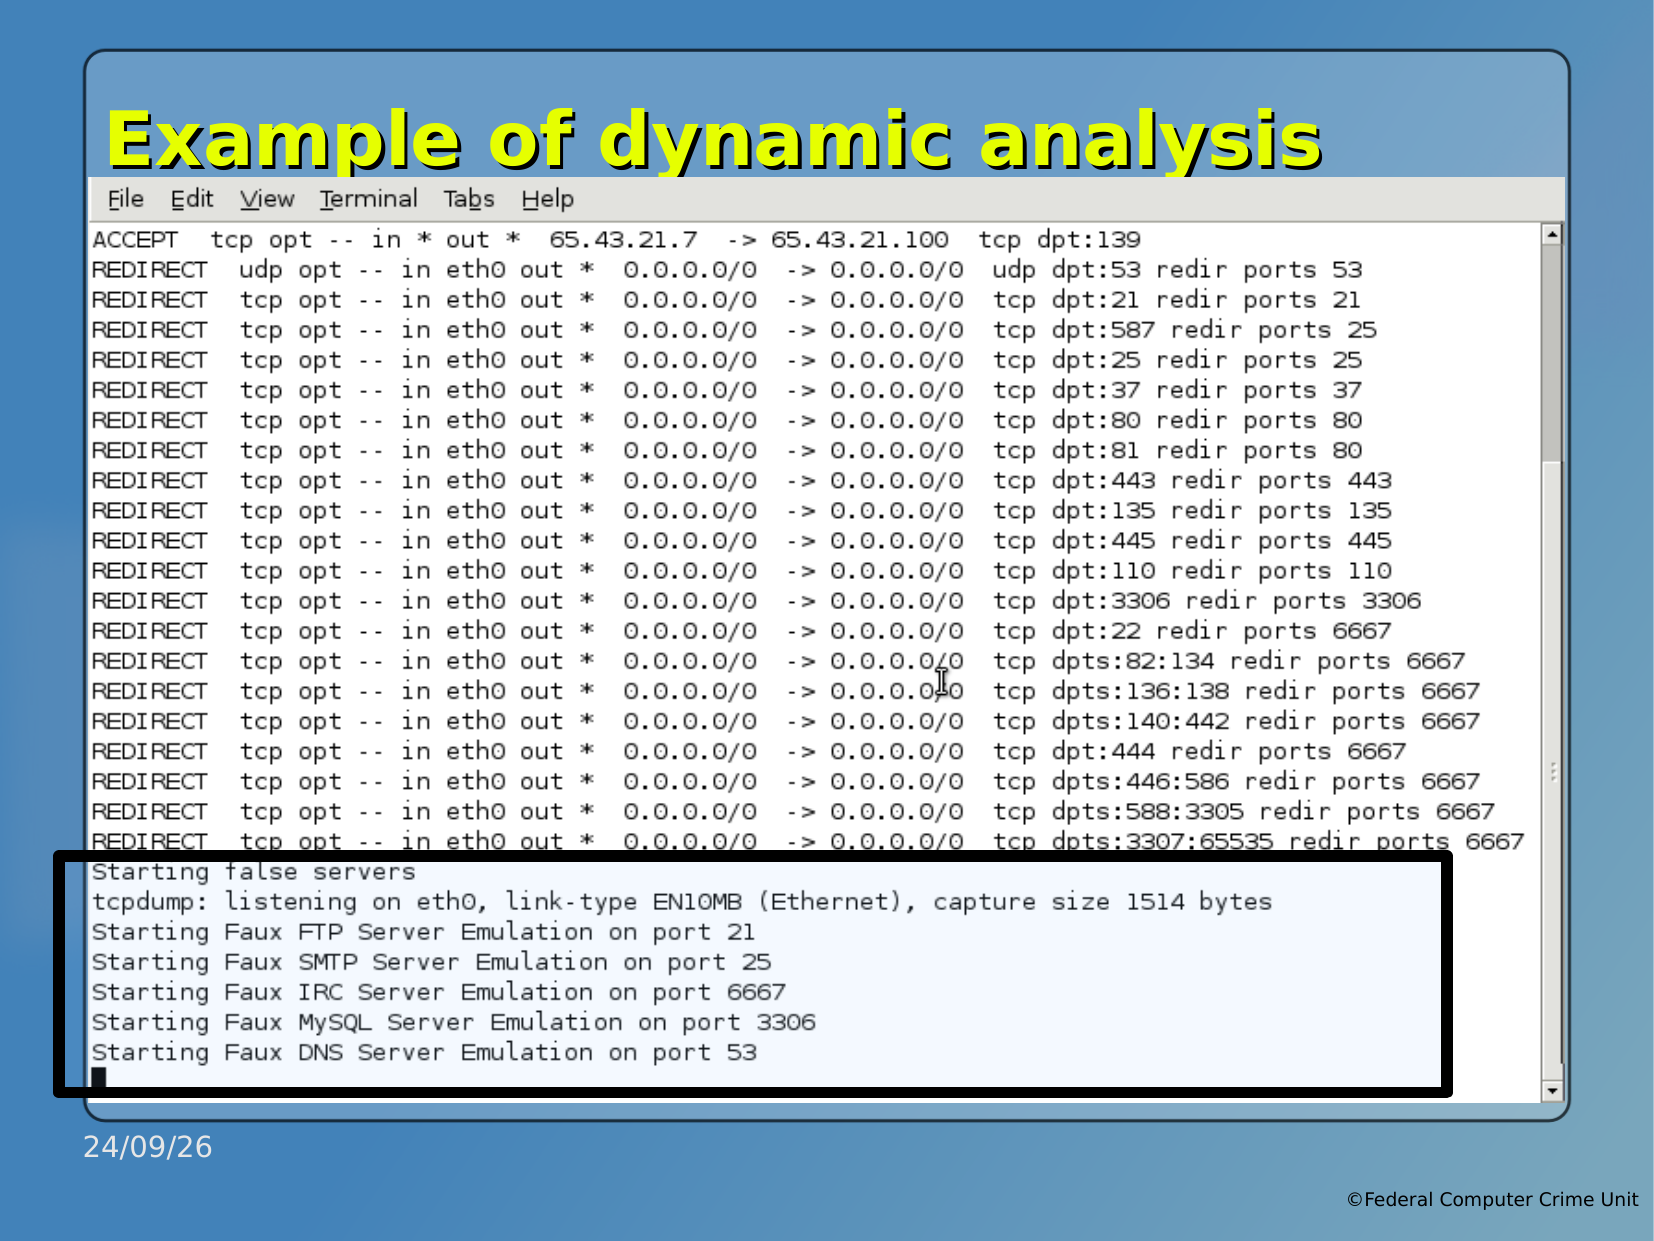

Example of dynamic analysis
©Federal Computer Crime Unit